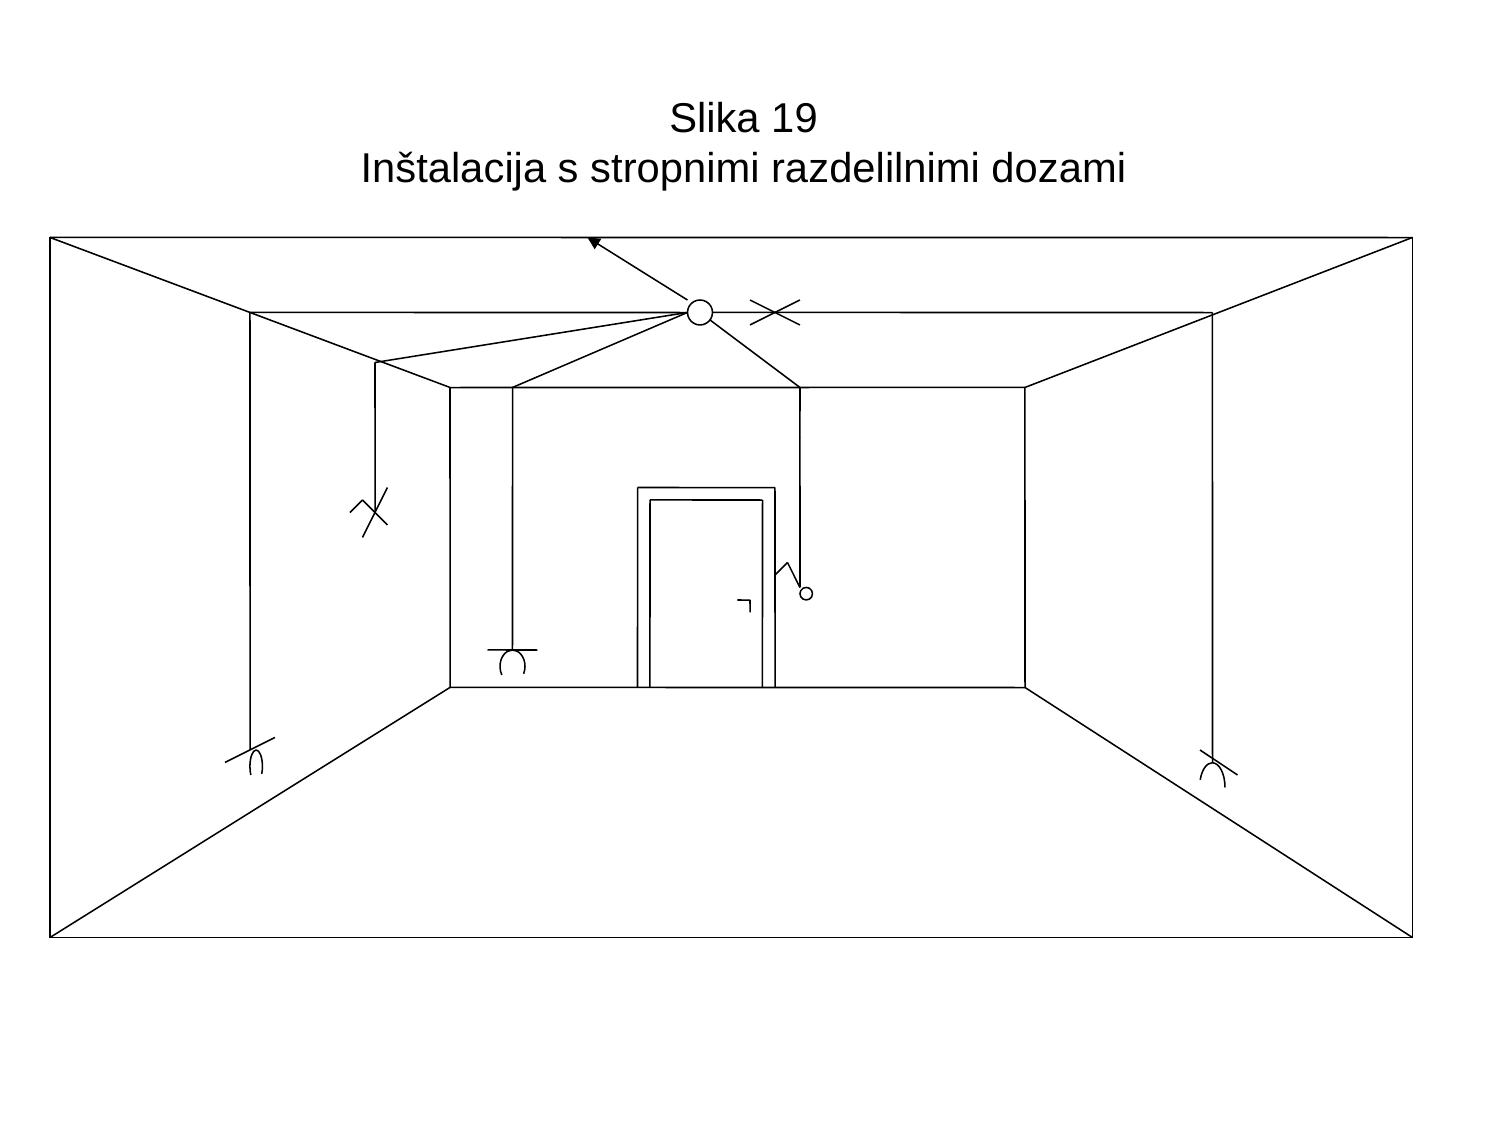

# Slika 19 Inštalacija s stropnimi razdelilnimi dozami